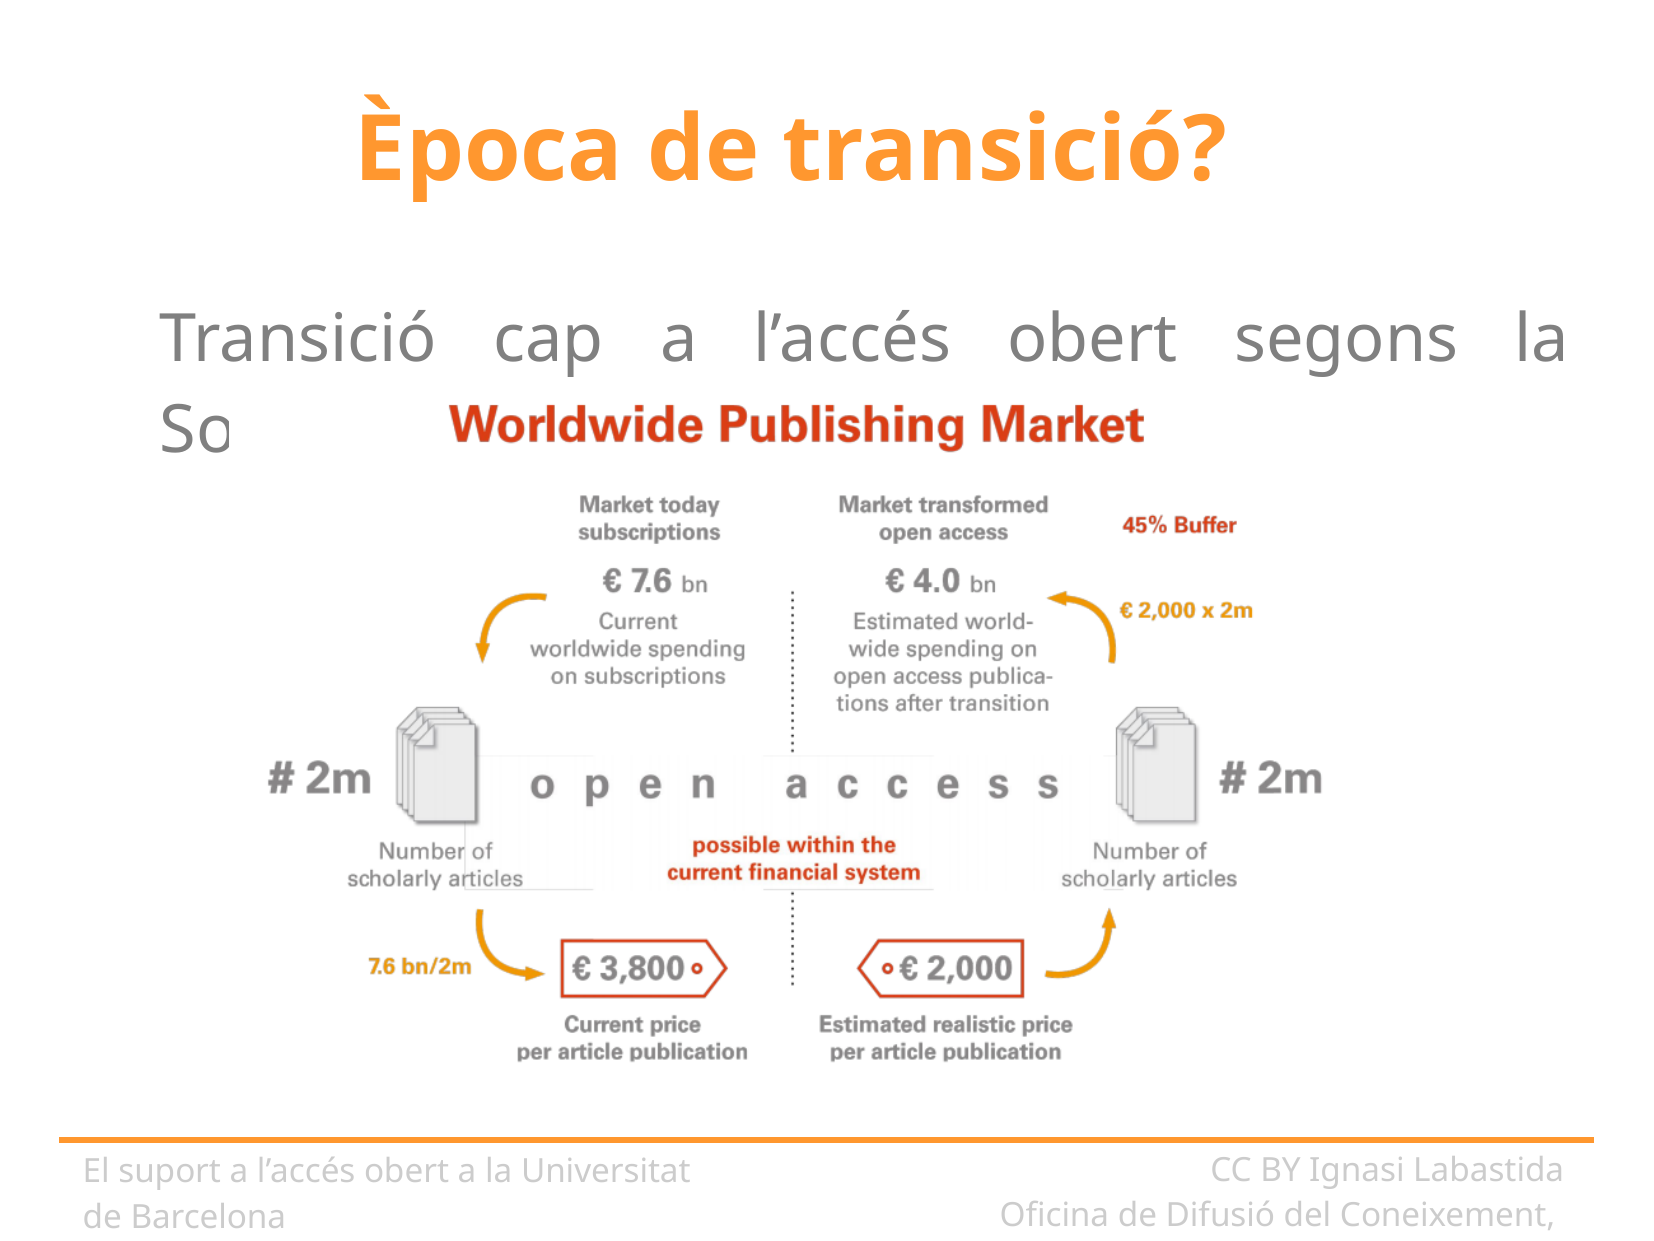

# Època de transició?
Transició cap a l’accés obert segons la Societat Max Planck